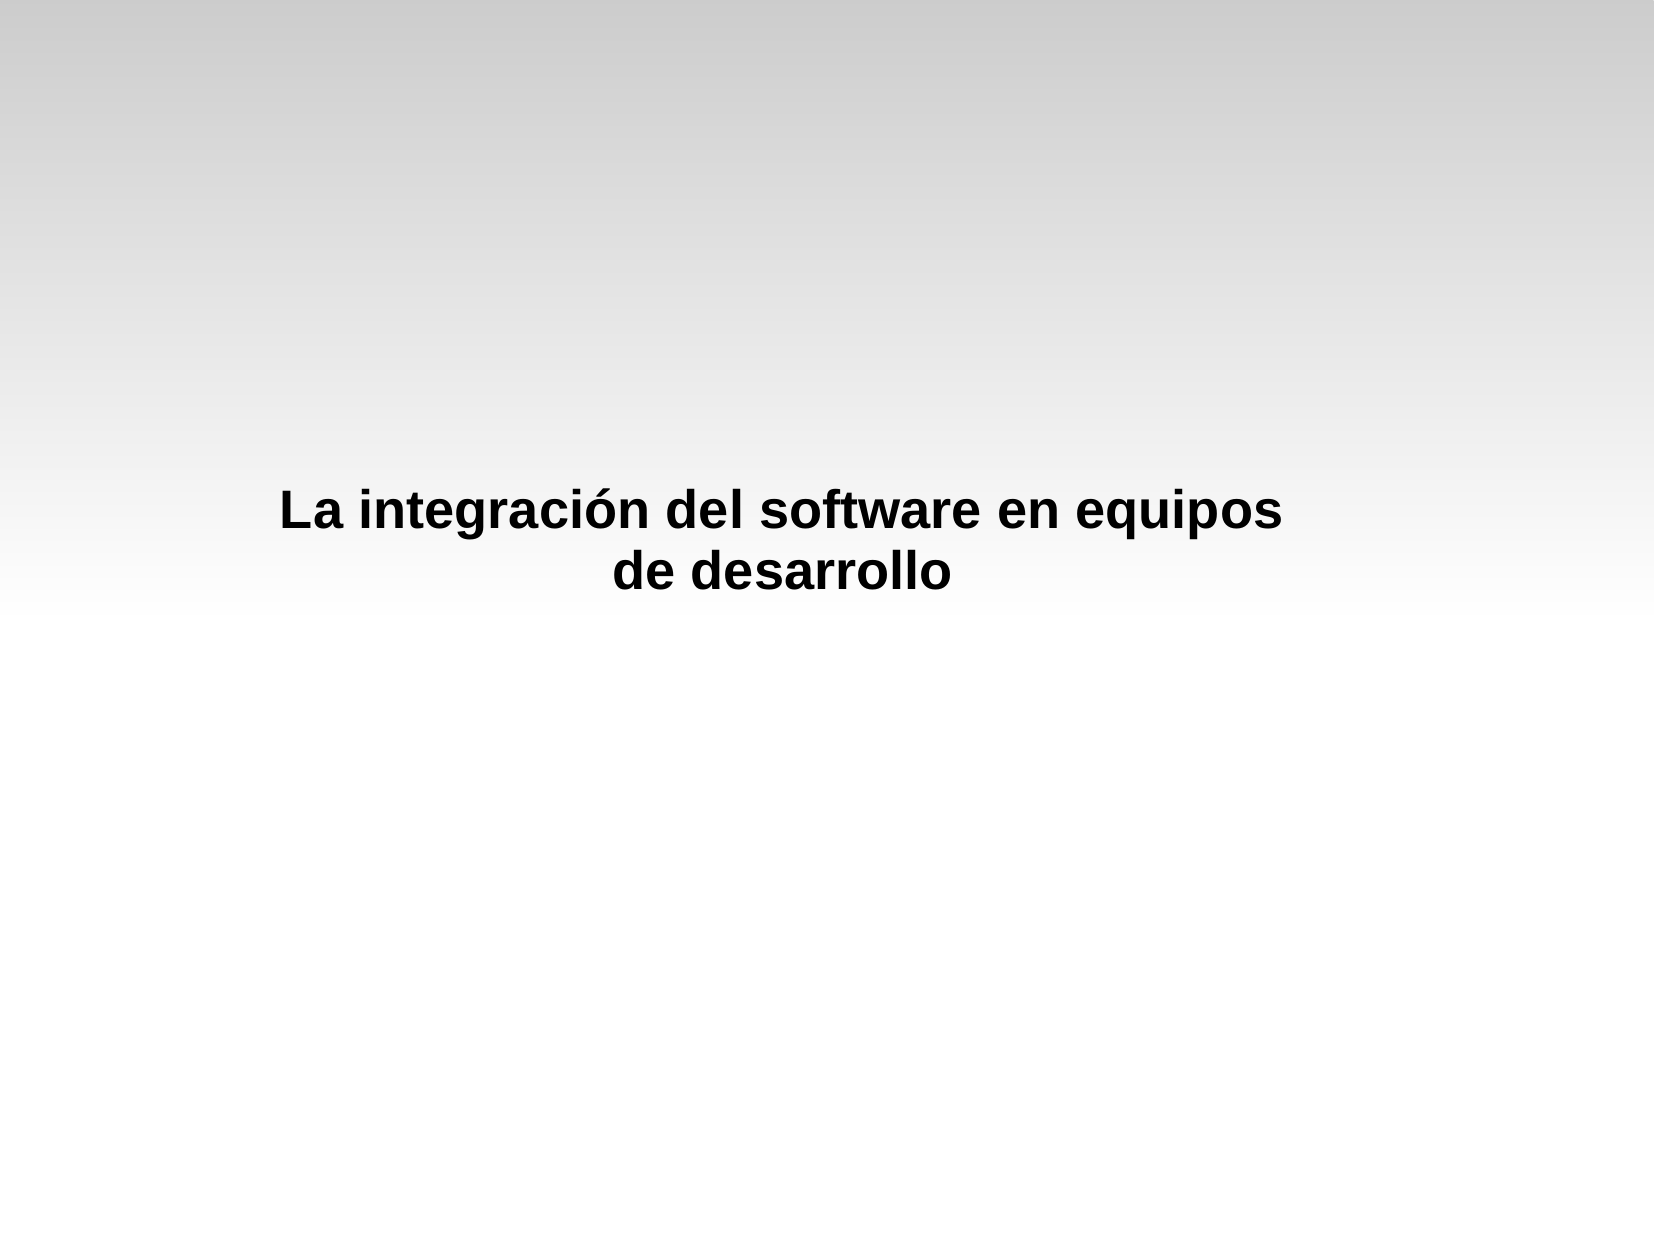

La integración del software en equipos de desarrollo